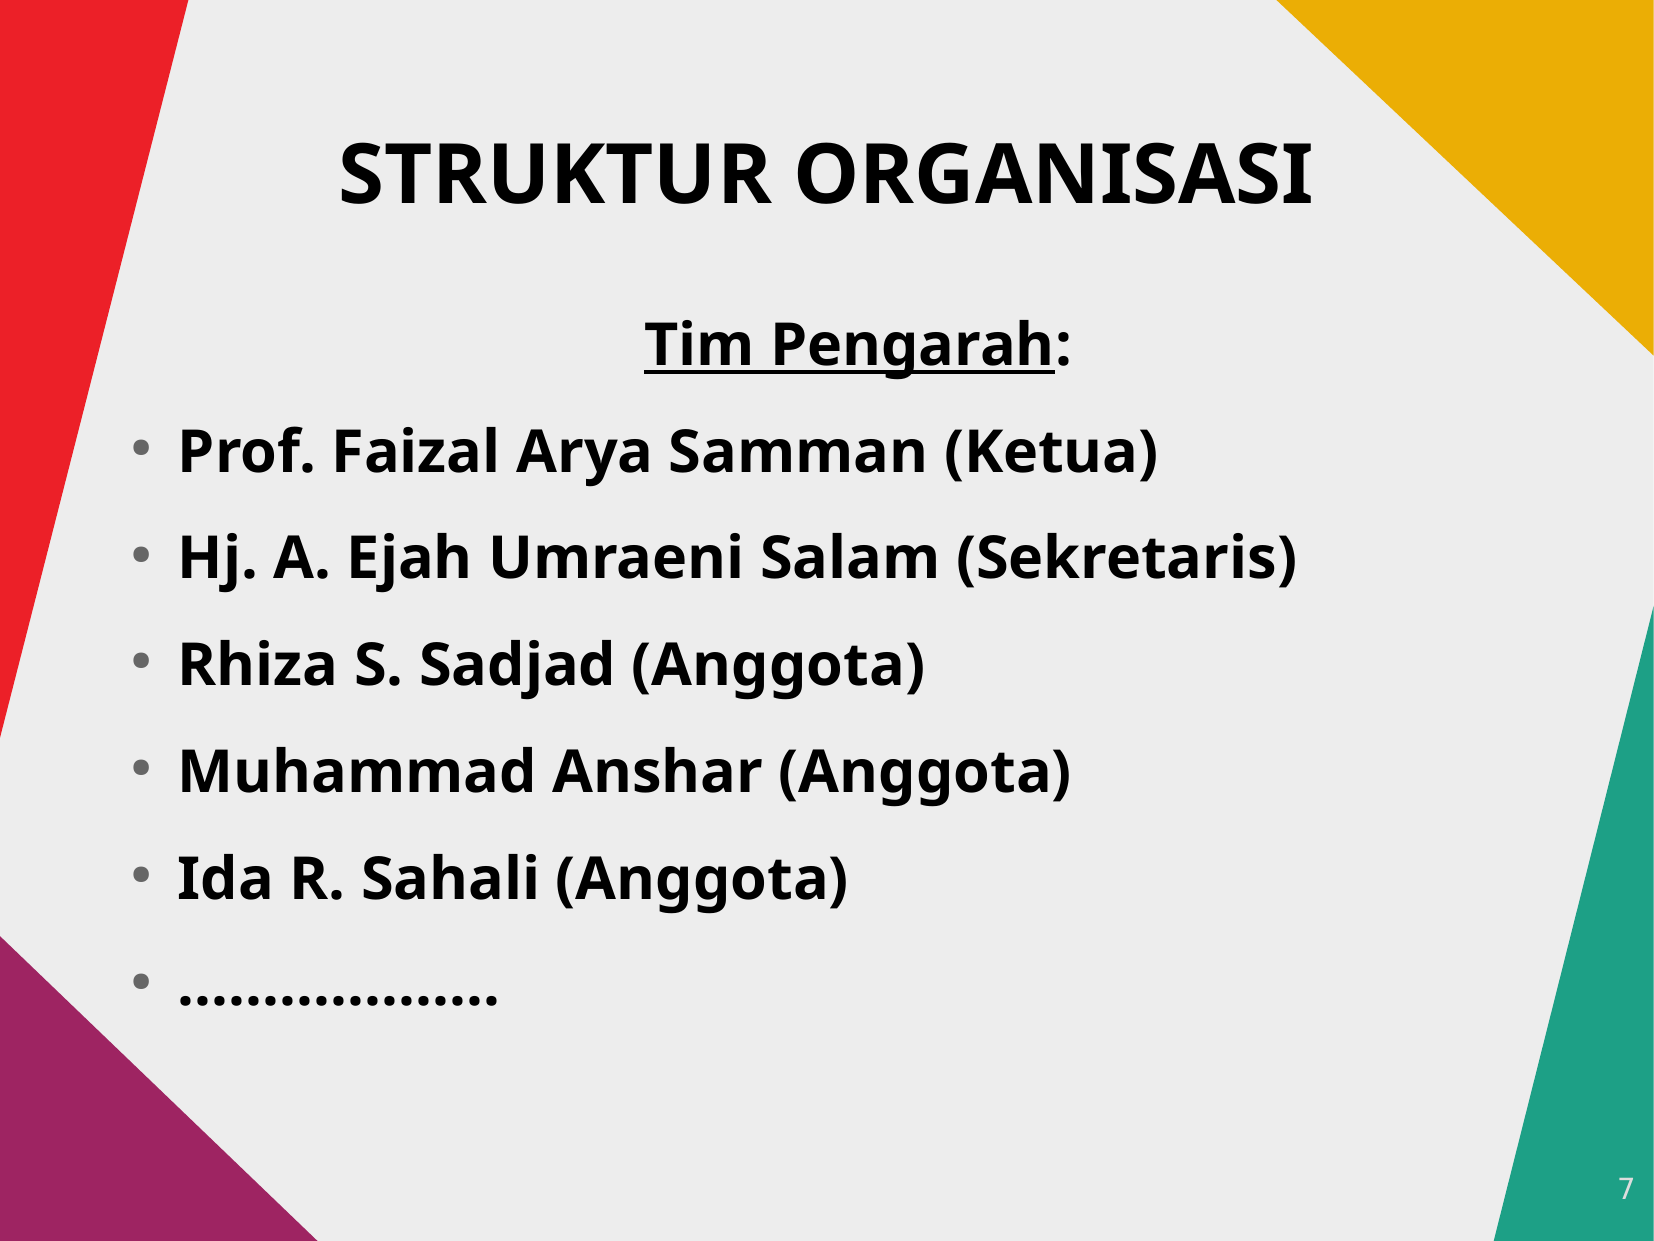

# STRUKTUR ORGANISASI
Tim Pengarah:
Prof. Faizal Arya Samman (Ketua)
Hj. A. Ejah Umraeni Salam (Sekretaris)
Rhiza S. Sadjad (Anggota)
Muhammad Anshar (Anggota)
Ida R. Sahali (Anggota)
...................
7